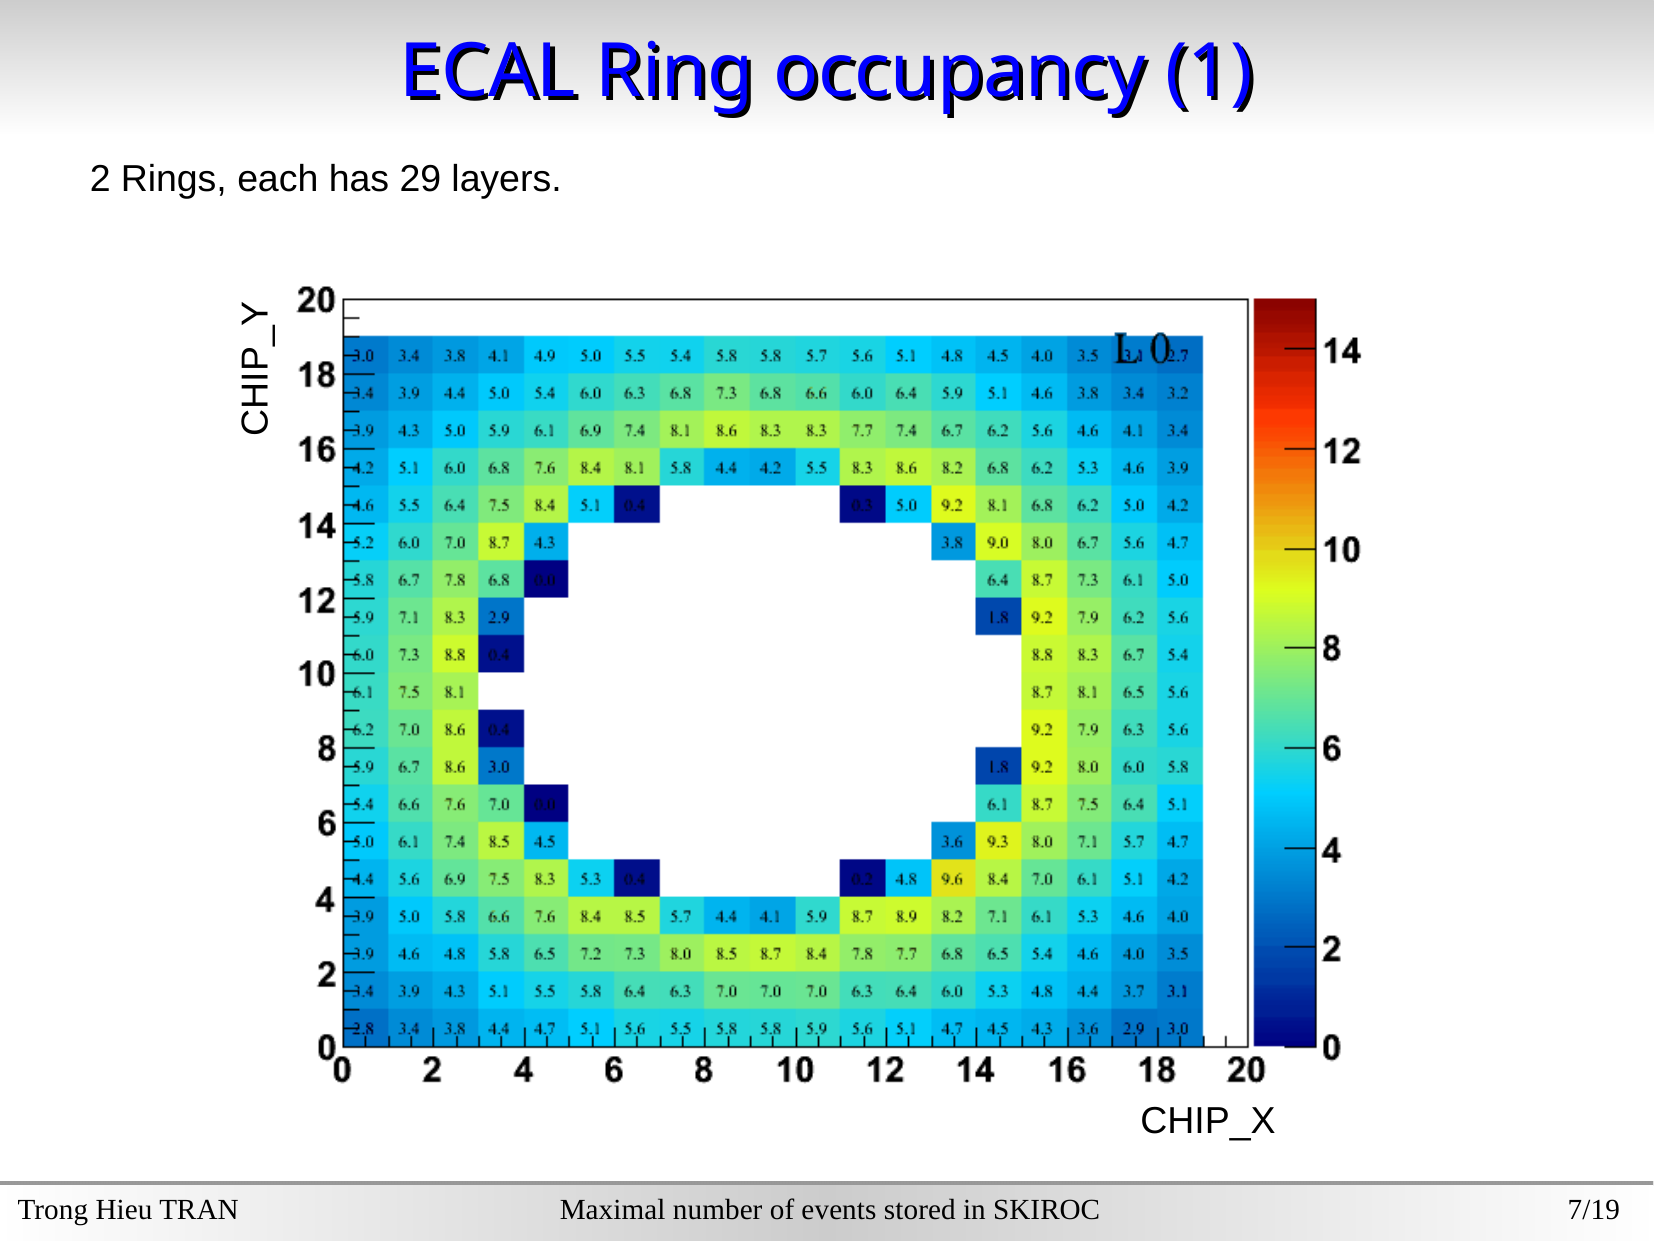

# ECAL Ring occupancy (1)
2 Rings, each has 29 layers.
CHIP_Y
CHIP_X
Trong Hieu TRAN
Maximal number of events stored in SKIROC
7